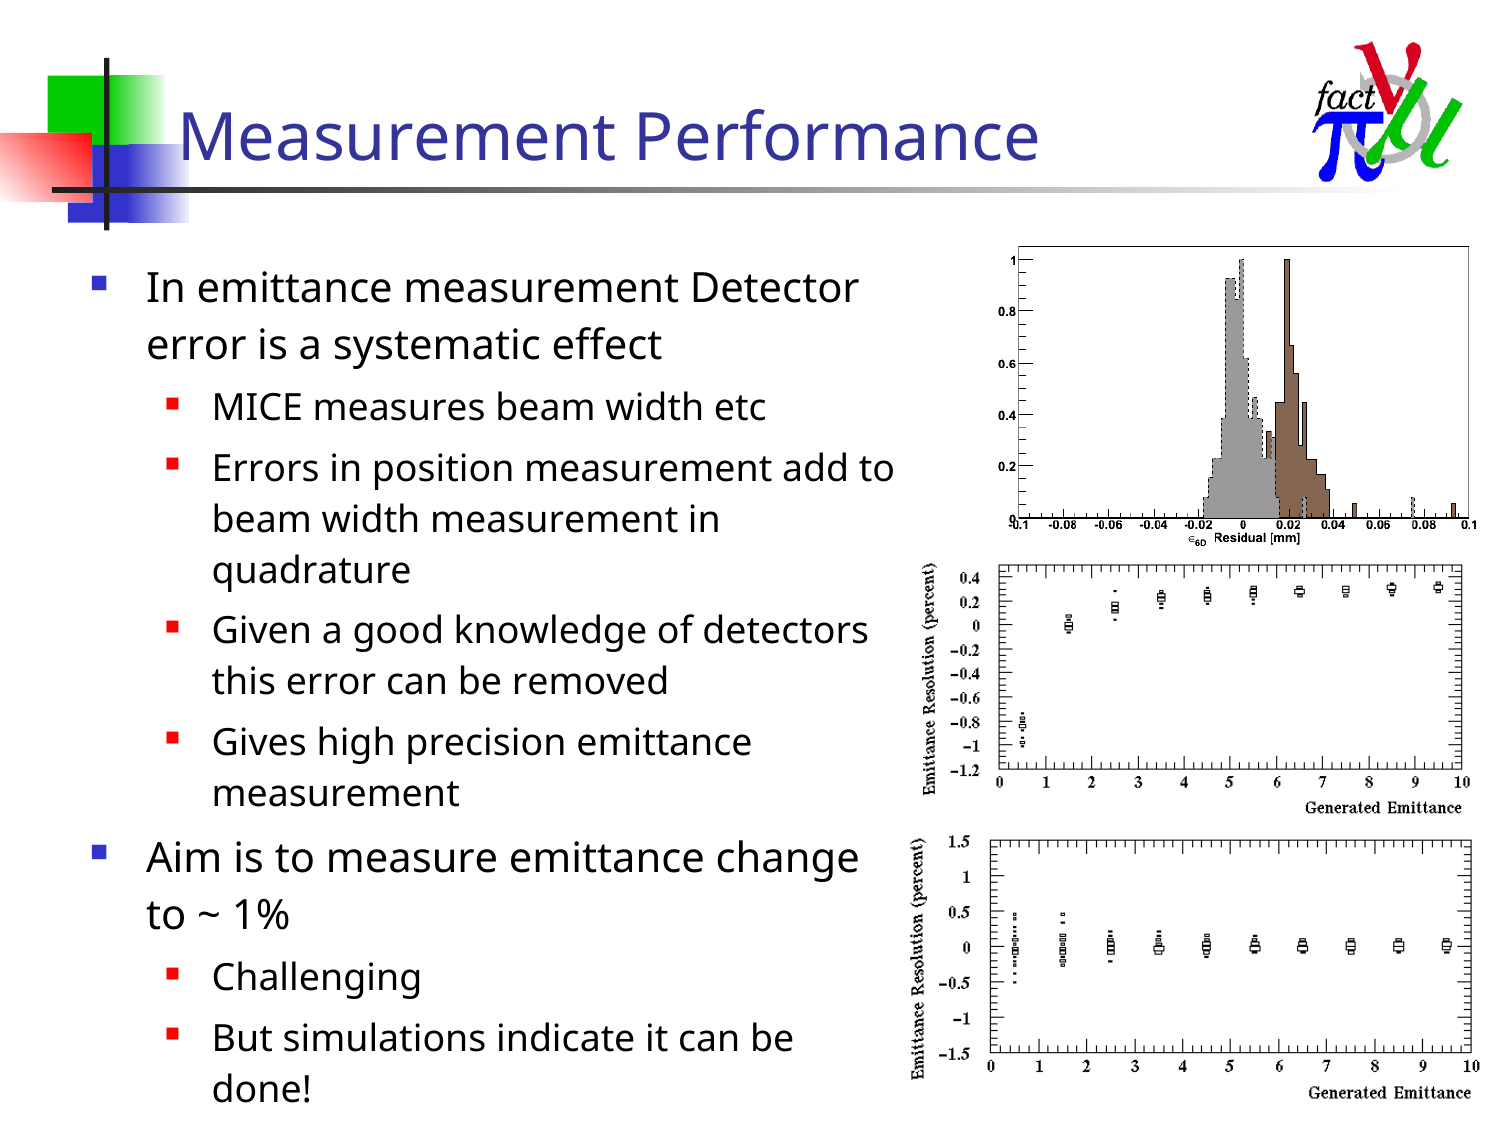

# Measurement Performance
In emittance measurement Detector error is a systematic effect
MICE measures beam width etc
Errors in position measurement add to beam width measurement in quadrature
Given a good knowledge of detectors this error can be removed
Gives high precision emittance measurement
Aim is to measure emittance change to ~ 1%
Challenging
But simulations indicate it can be done!